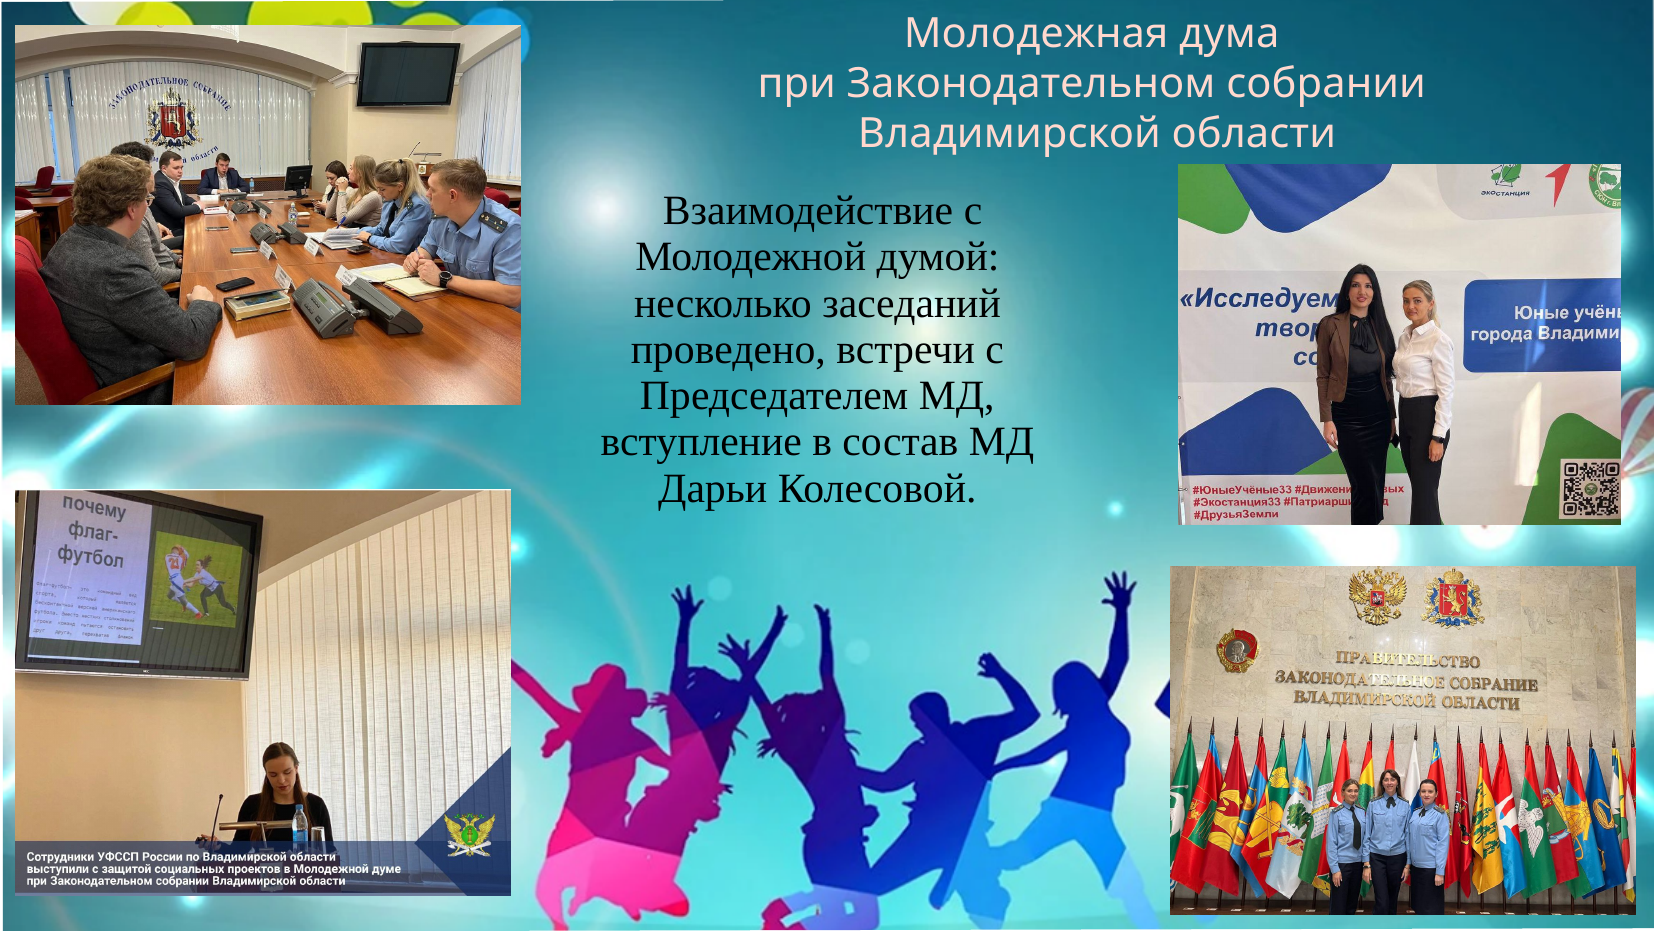

Молодежная дума
при Законодательном собрании
Владимирской области
 Взаимодействие с Молодежной думой: несколько заседаний проведено, встречи с Председателем МД, вступление в состав МД Дарьи Колесовой.